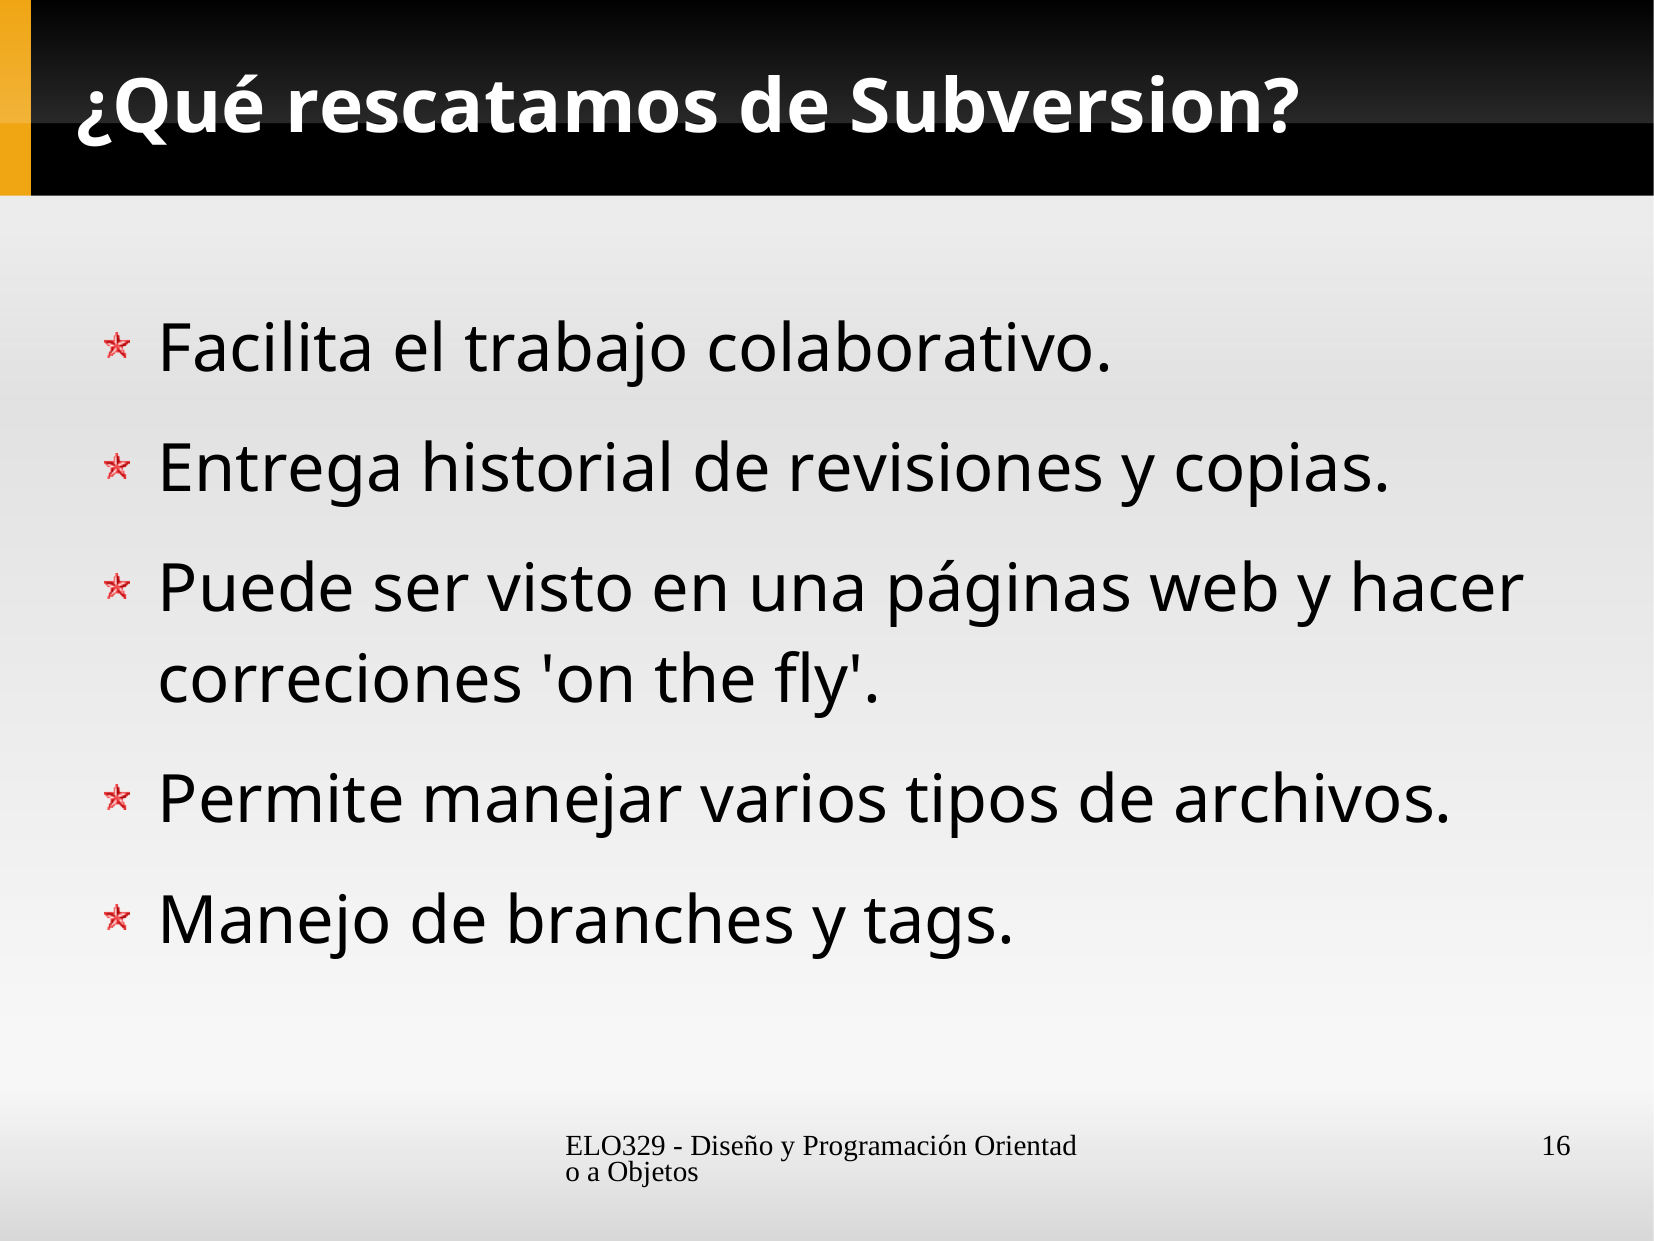

# ¿Qué rescatamos de Subversion?
Facilita el trabajo colaborativo.
Entrega historial de revisiones y copias.
Puede ser visto en una páginas web y hacer correciones 'on the fly'.
Permite manejar varios tipos de archivos.
Manejo de branches y tags.
ELO329 - Diseño y Programación Orientado a Objetos
16